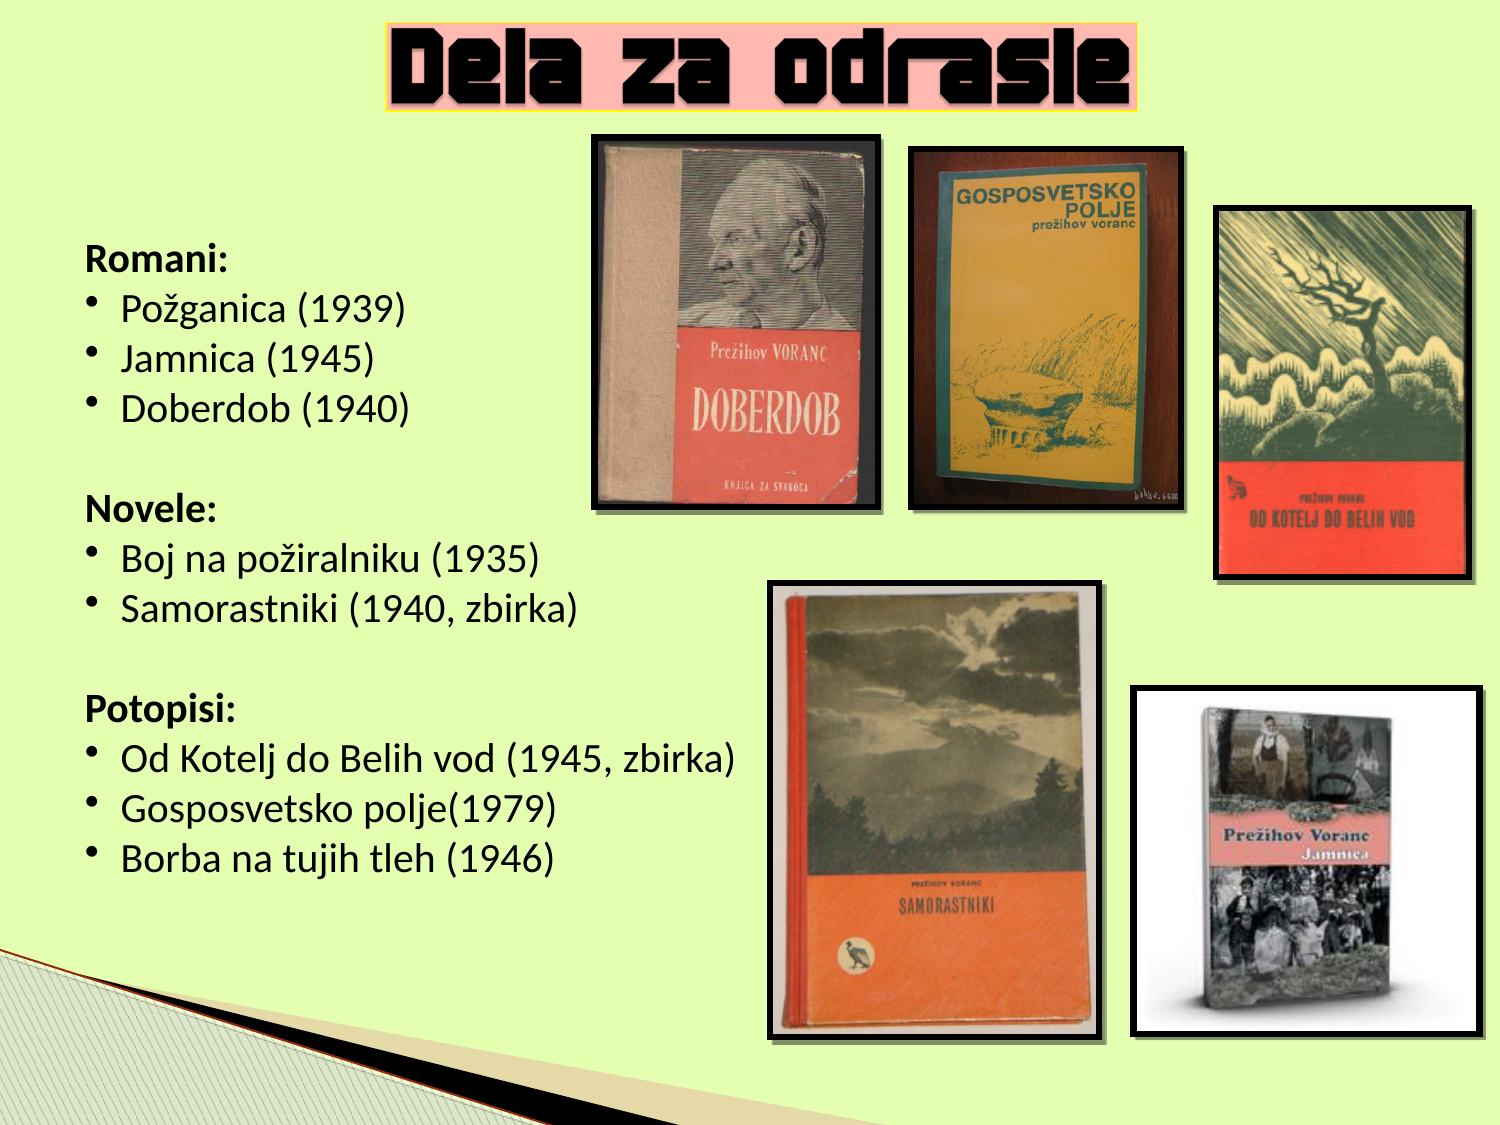

Romani:
Požganica (1939)
Jamnica (1945)
Doberdob (1940)
Novele:
Boj na požiralniku (1935)
Samorastniki (1940, zbirka)
Potopisi:
Od Kotelj do Belih vod (1945, zbirka)
Gosposvetsko polje(1979)
Borba na tujih tleh (1946)